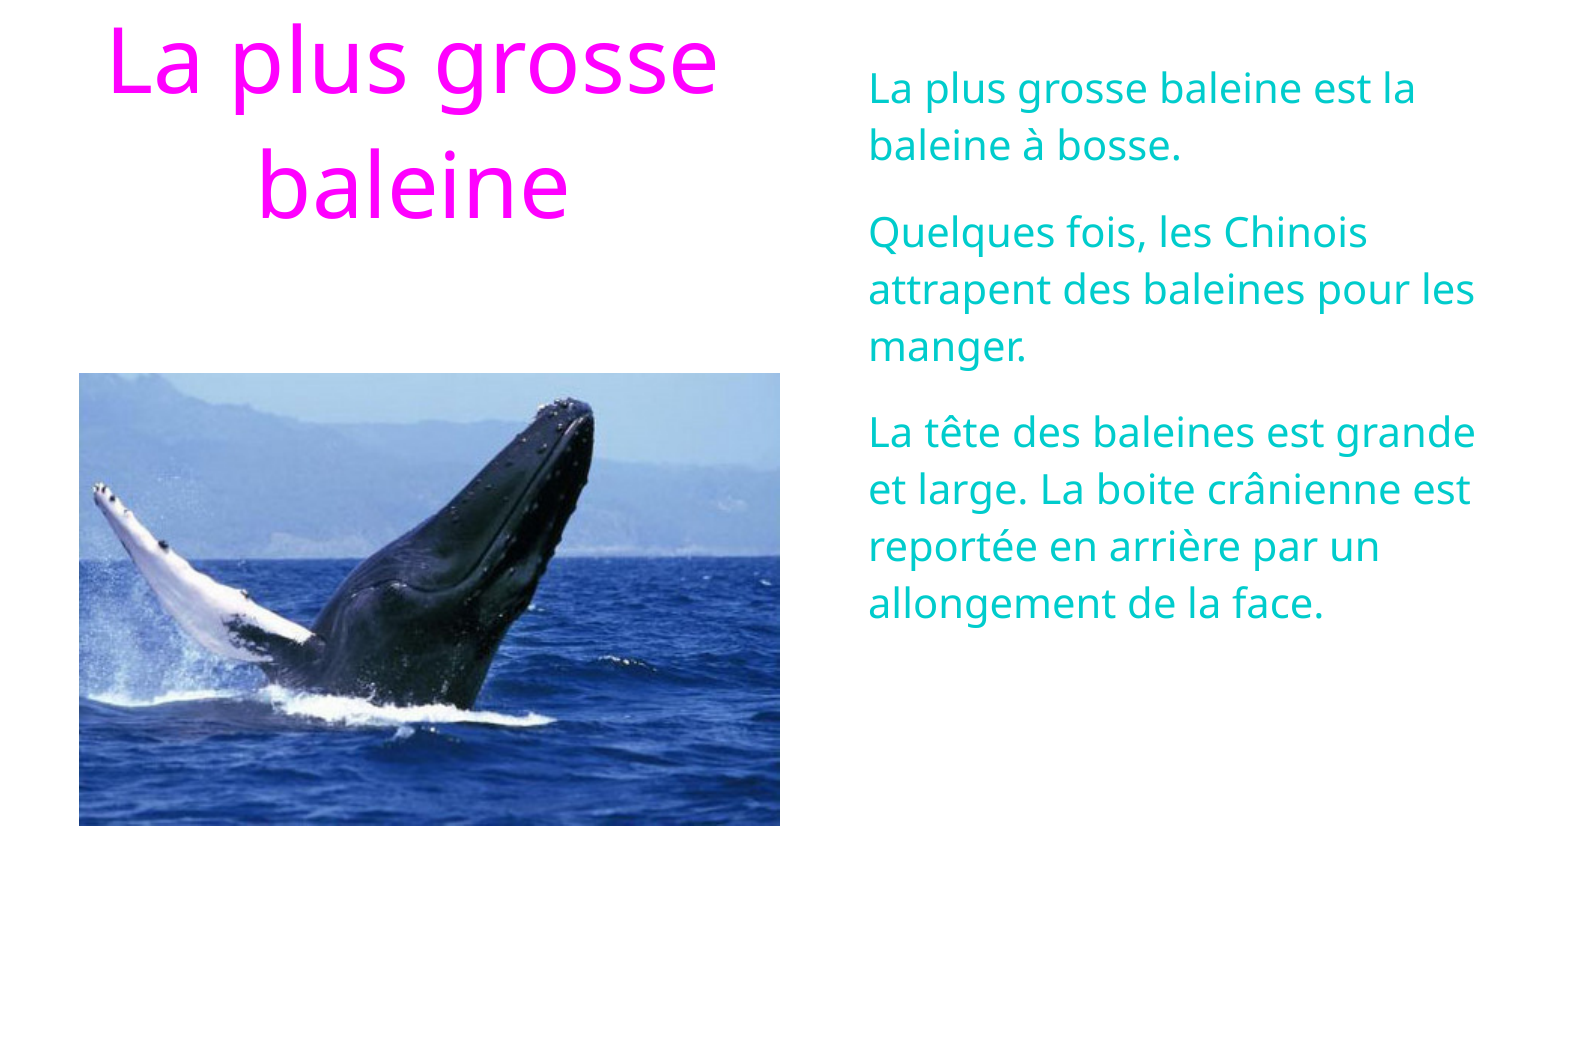

# La plus grosse baleine
La plus grosse baleine est la baleine à bosse.
Quelques fois, les Chinois attrapent des baleines pour les manger.
La tête des baleines est grande et large. La boite crânienne est reportée en arrière par un allongement de la face.